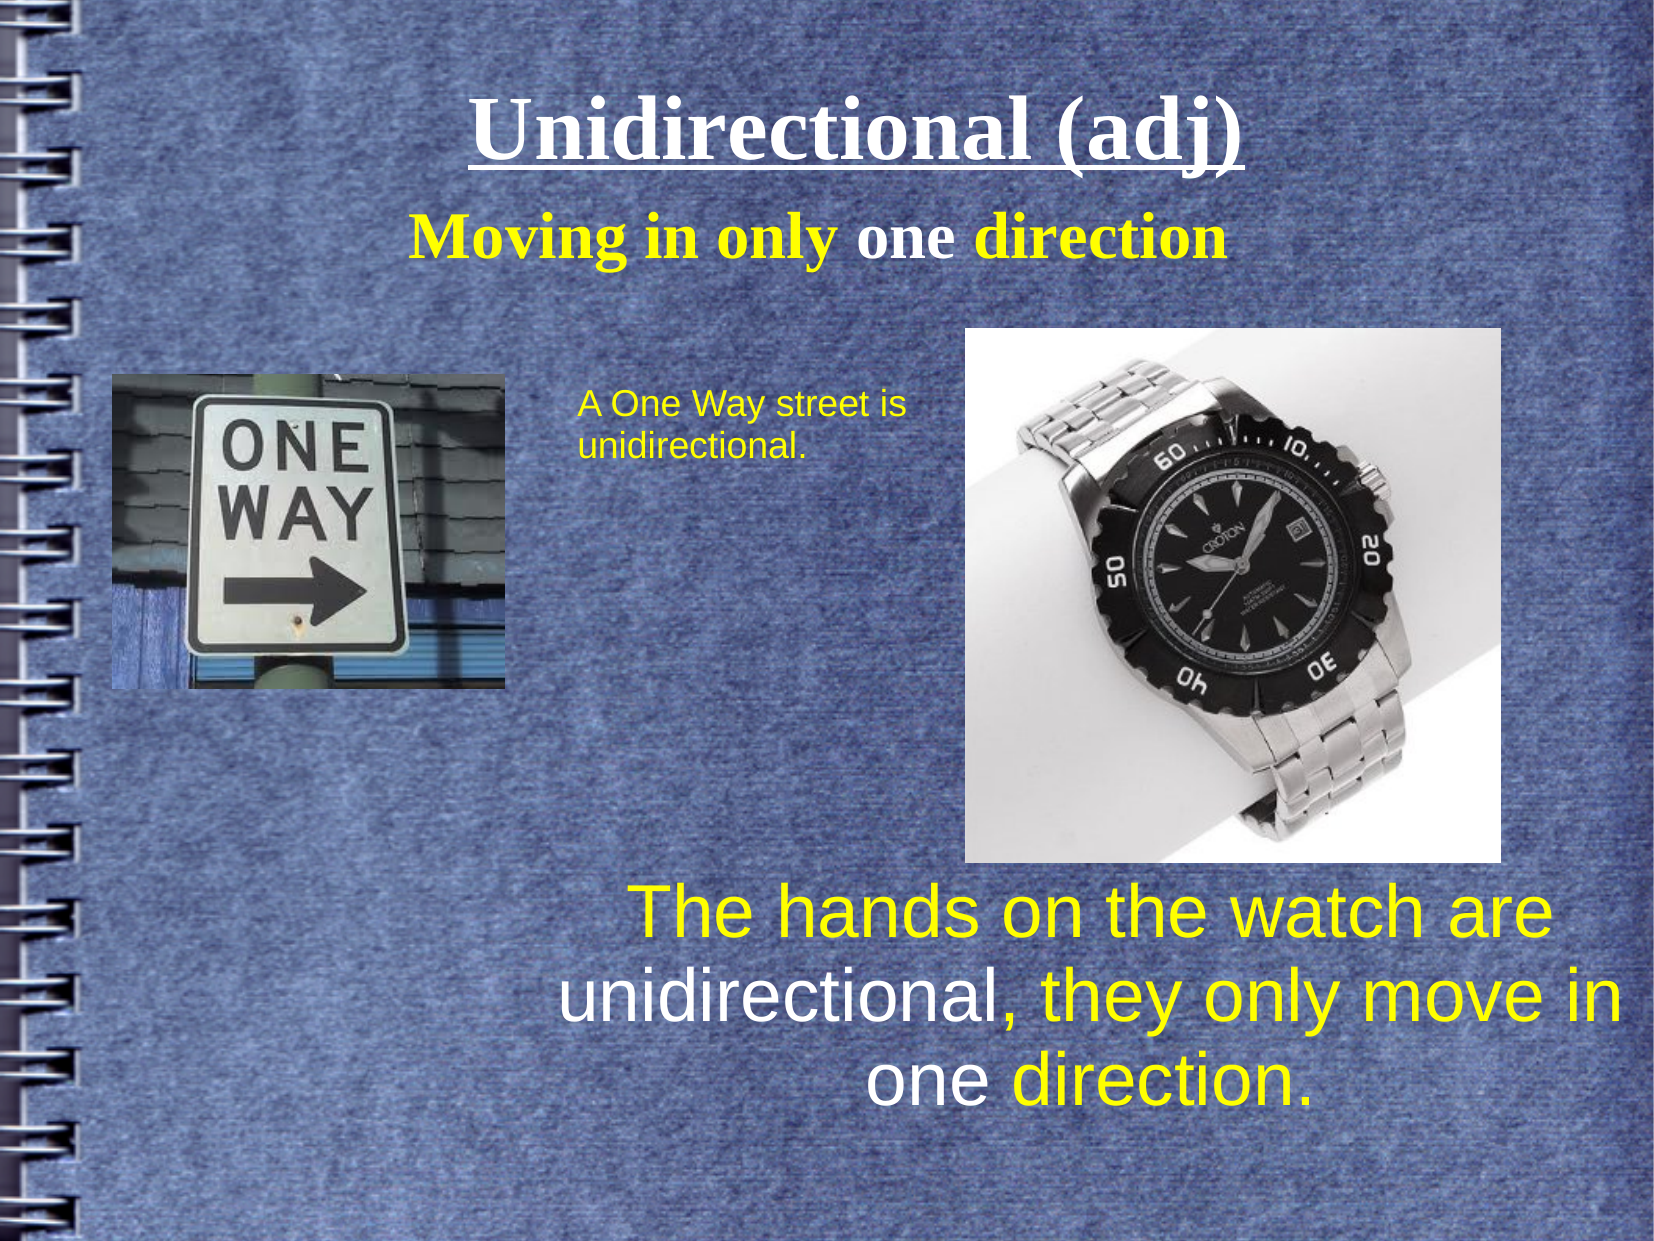

Moving in only one direction
# Unidirectional (adj)
A One Way street is unidirectional.
The hands on the watch are unidirectional, they only move in one direction.